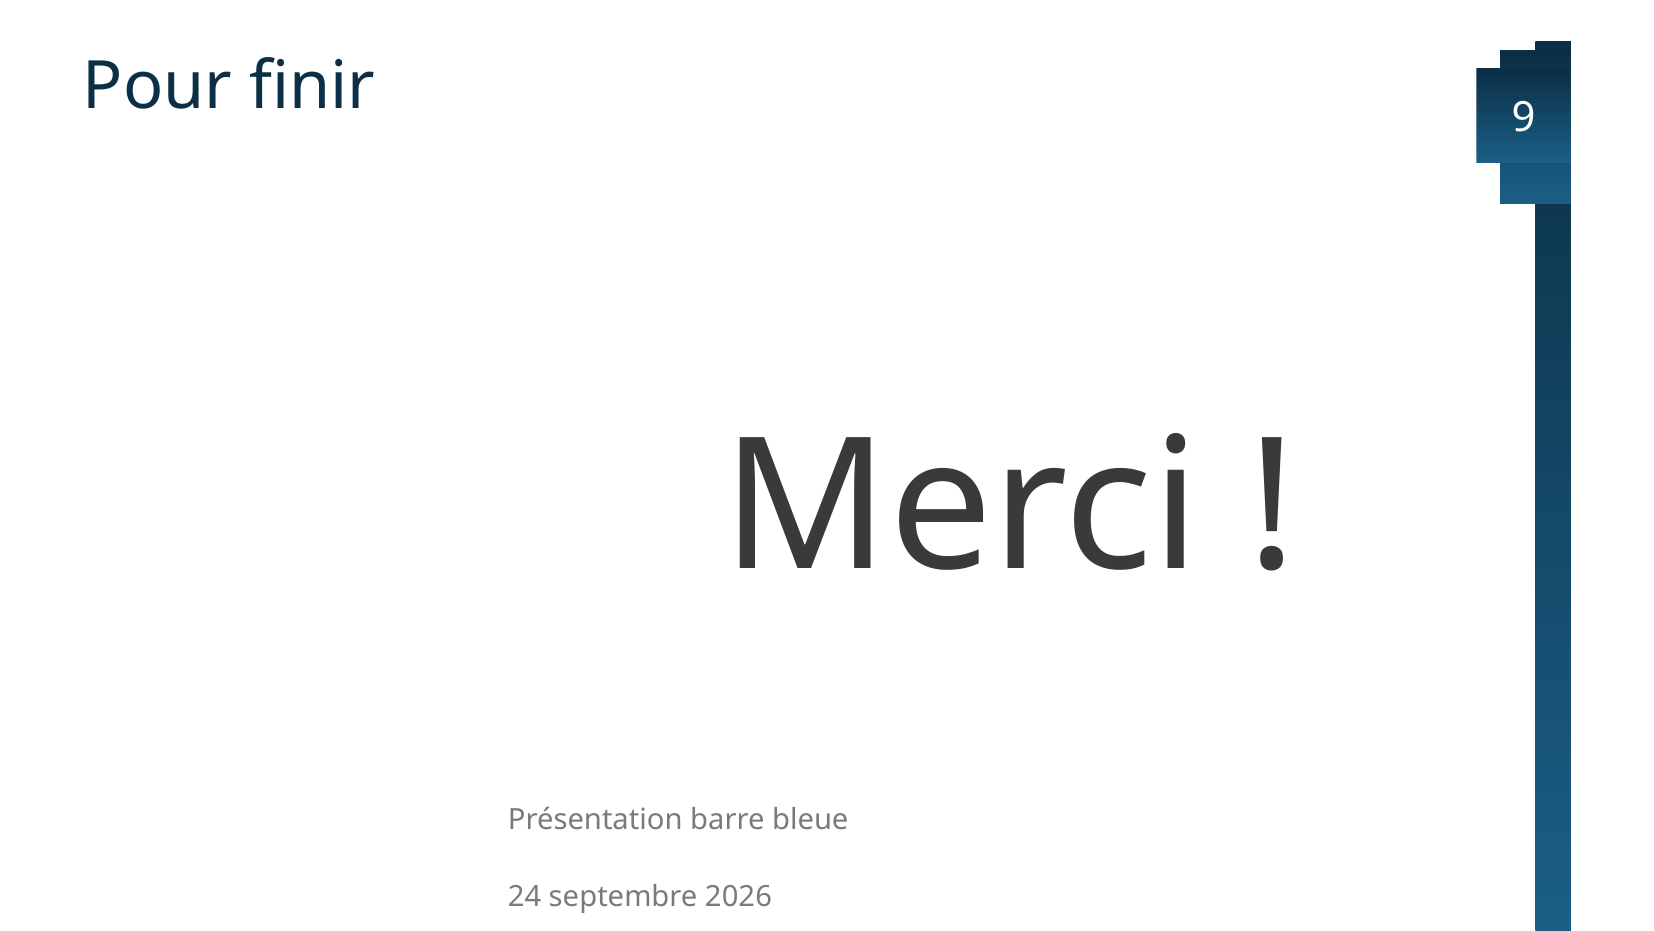

# Pour finir
Merci !
Présentation barre bleue